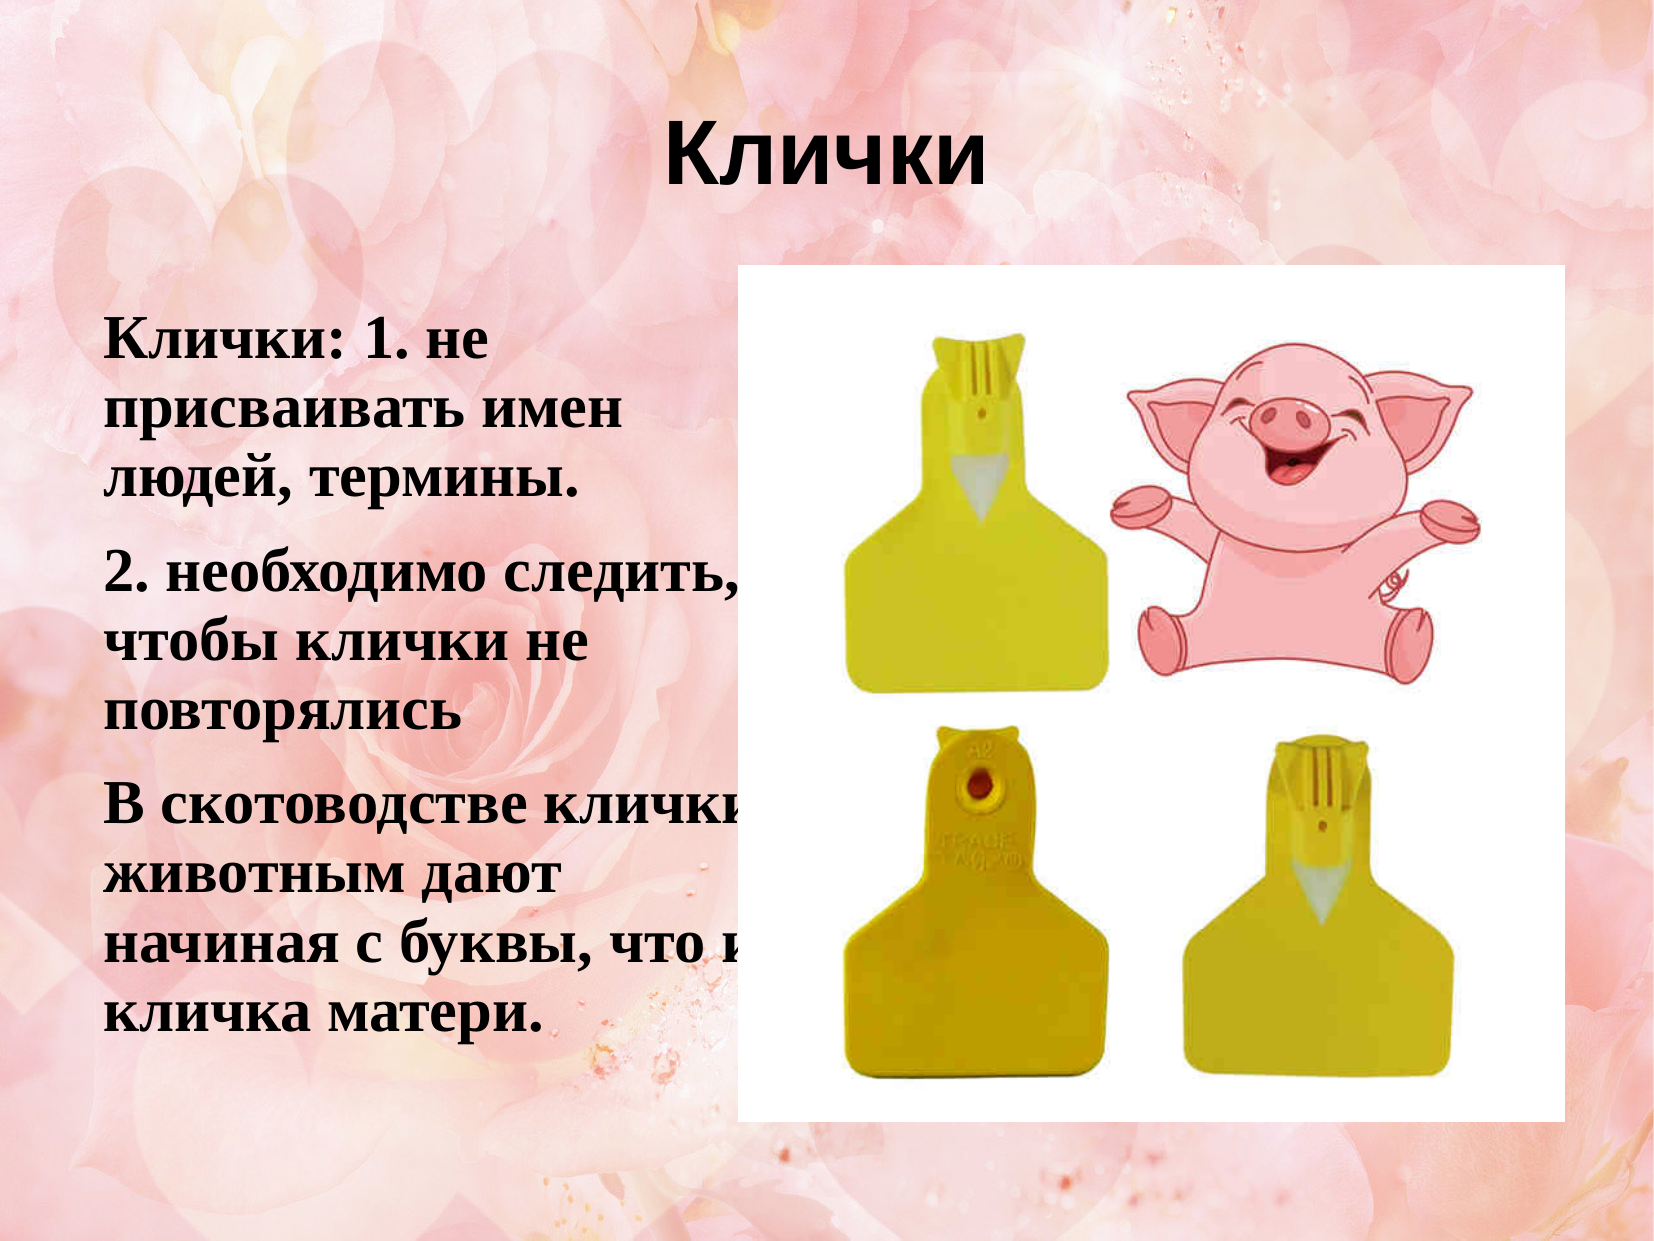

# Клички
Клички: 1. не присваивать имен людей, термины.
2. необходимо следить, чтобы клички не повторялись
В скотоводстве клички животным дают начиная с буквы, что и кличка матери.